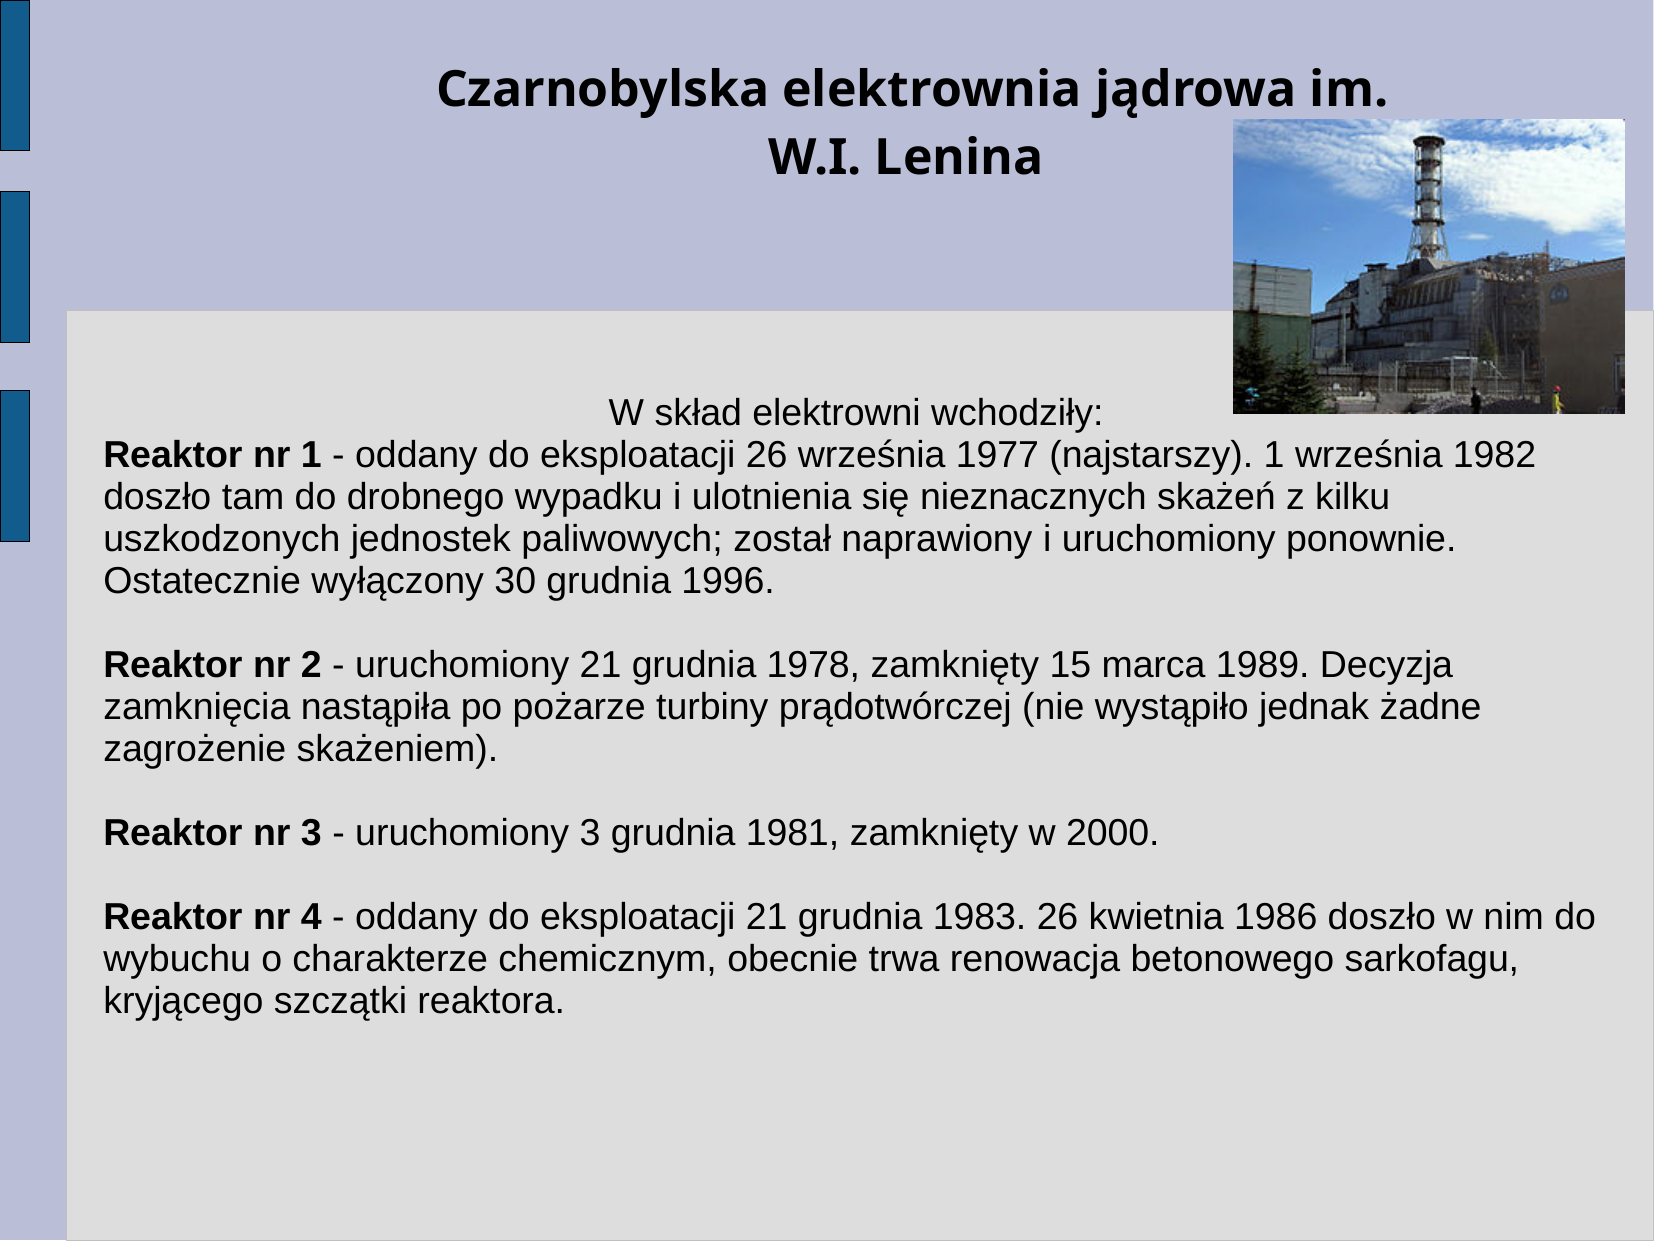

Czarnobylska elektrownia jądrowa im. W.I. Lenina
W skład elektrowni wchodziły:
Reaktor nr 1 - oddany do eksploatacji 26 września 1977 (najstarszy). 1 września 1982 doszło tam do drobnego wypadku i ulotnienia się nieznacznych skażeń z kilku uszkodzonych jednostek paliwowych; został naprawiony i uruchomiony ponownie. Ostatecznie wyłączony 30 grudnia 1996.
Reaktor nr 2 - uruchomiony 21 grudnia 1978, zamknięty 15 marca 1989. Decyzja zamknięcia nastąpiła po pożarze turbiny prądotwórczej (nie wystąpiło jednak żadne zagrożenie skażeniem).
Reaktor nr 3 - uruchomiony 3 grudnia 1981, zamknięty w 2000.
Reaktor nr 4 - oddany do eksploatacji 21 grudnia 1983. 26 kwietnia 1986 doszło w nim do wybuchu o charakterze chemicznym, obecnie trwa renowacja betonowego sarkofagu, kryjącego szczątki reaktora.